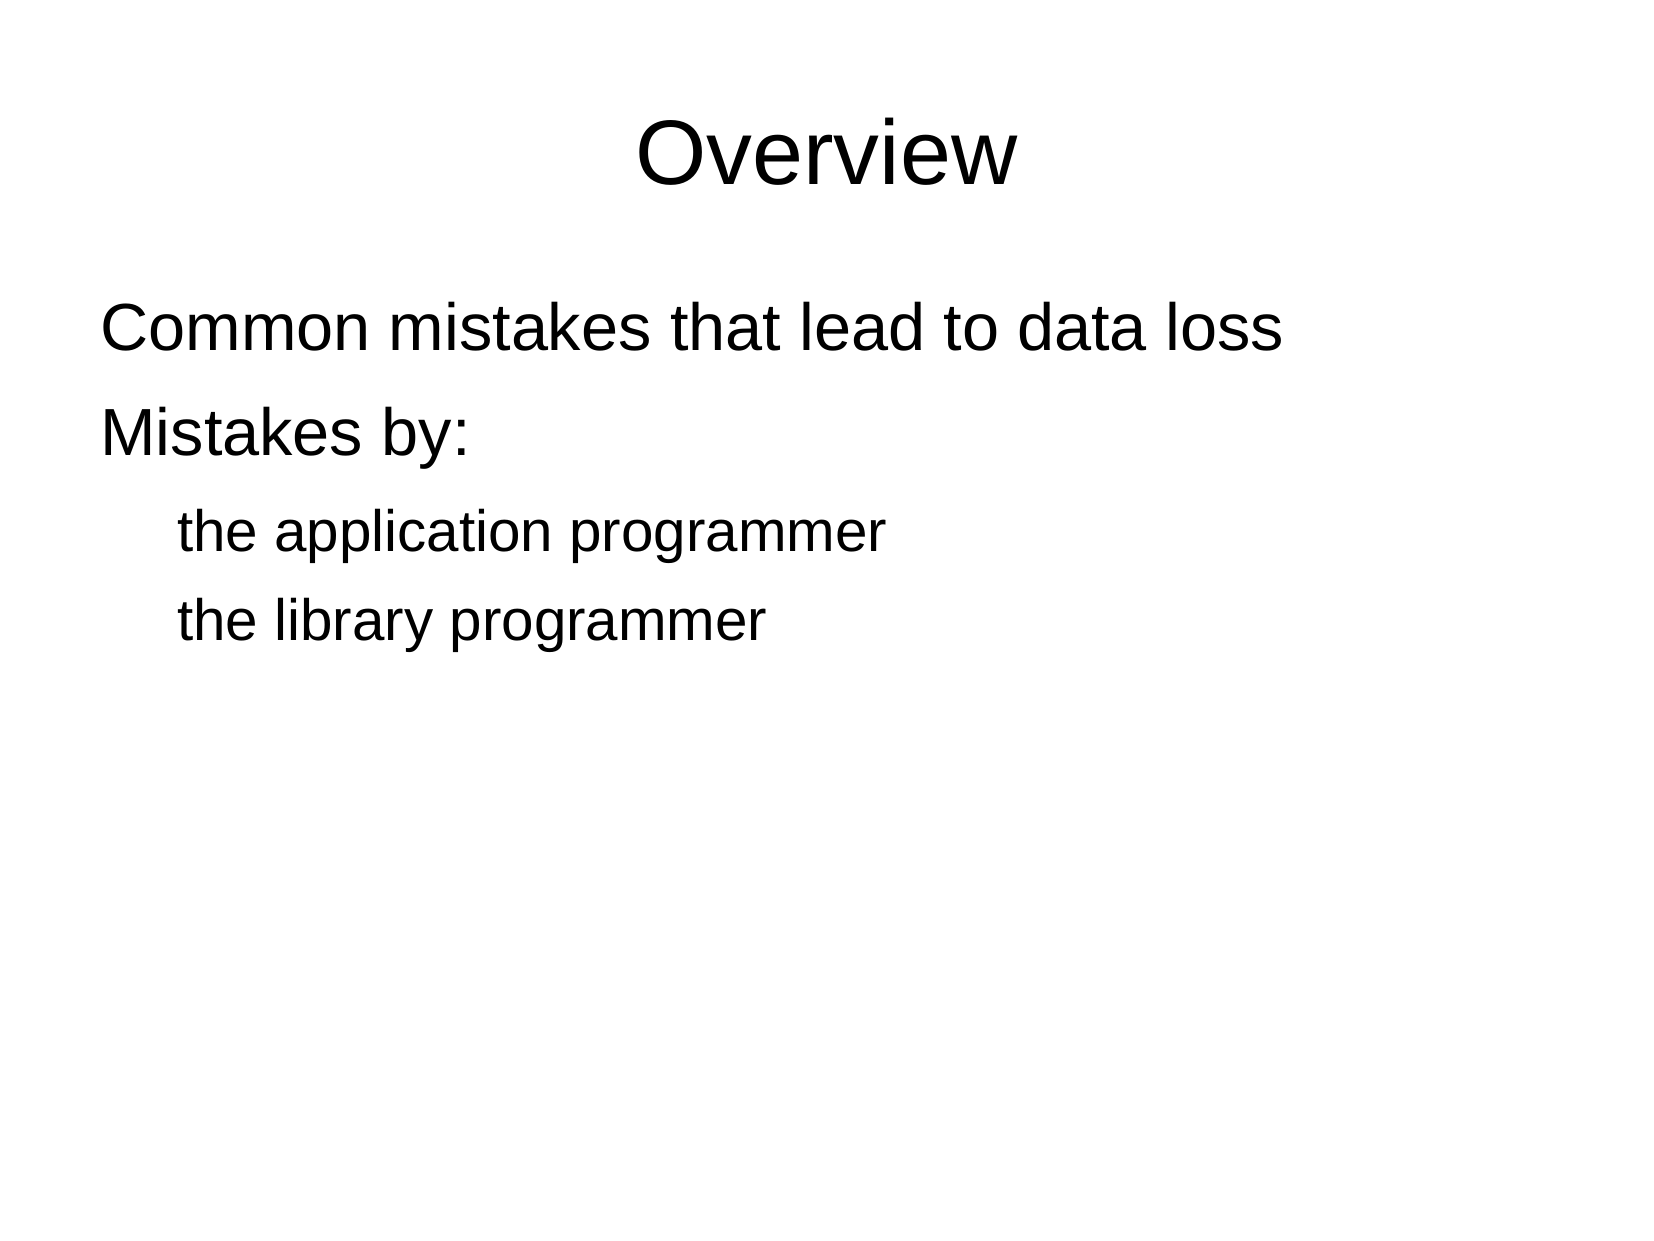

# Overview
Common mistakes that lead to data loss
Mistakes by:
the application programmer
the library programmer